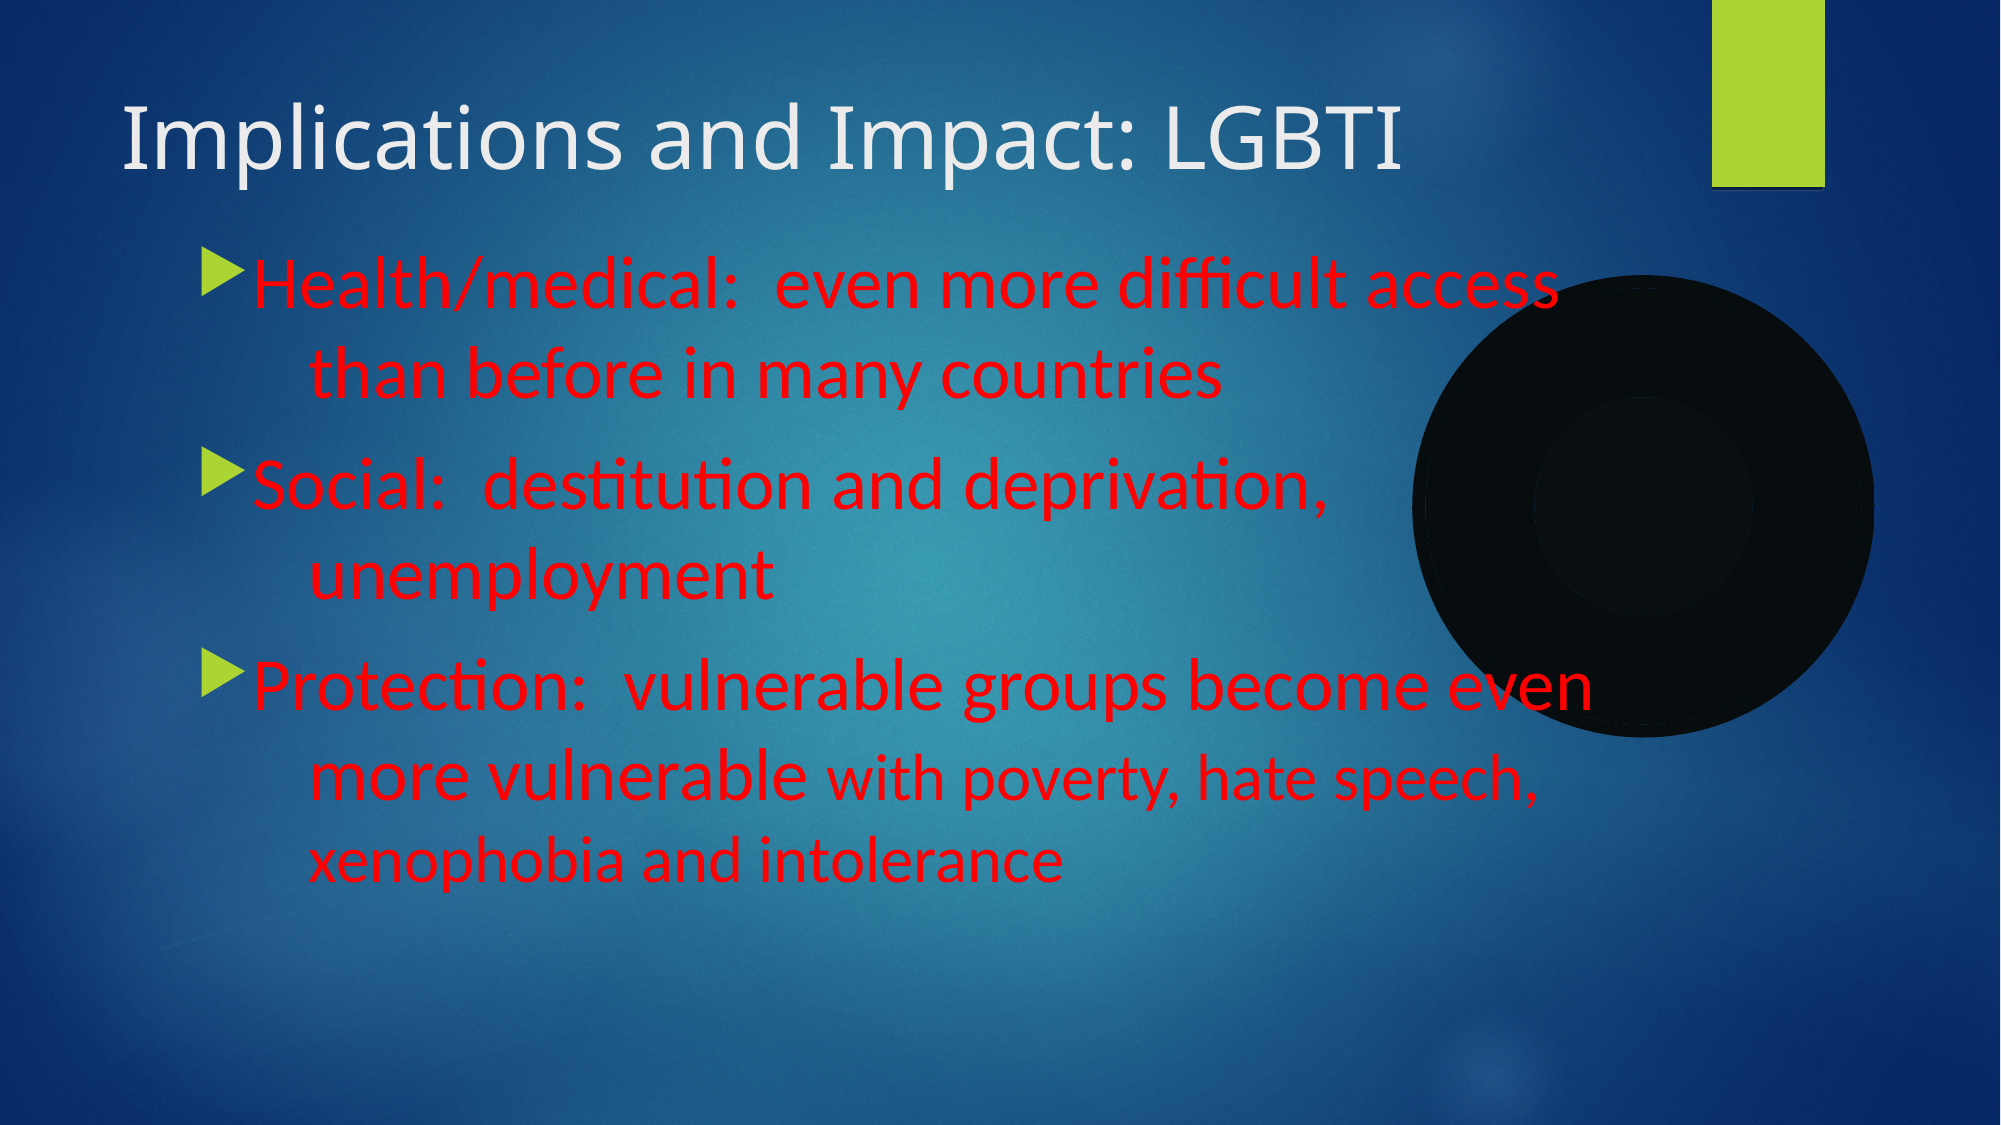

# Implications and Impact: LGBTI
Health/medical: even more difficult access than before in many countries
Social: destitution and deprivation, unemployment
Protection: vulnerable groups become even more vulnerable with poverty, hate speech, xenophobia and intolerance